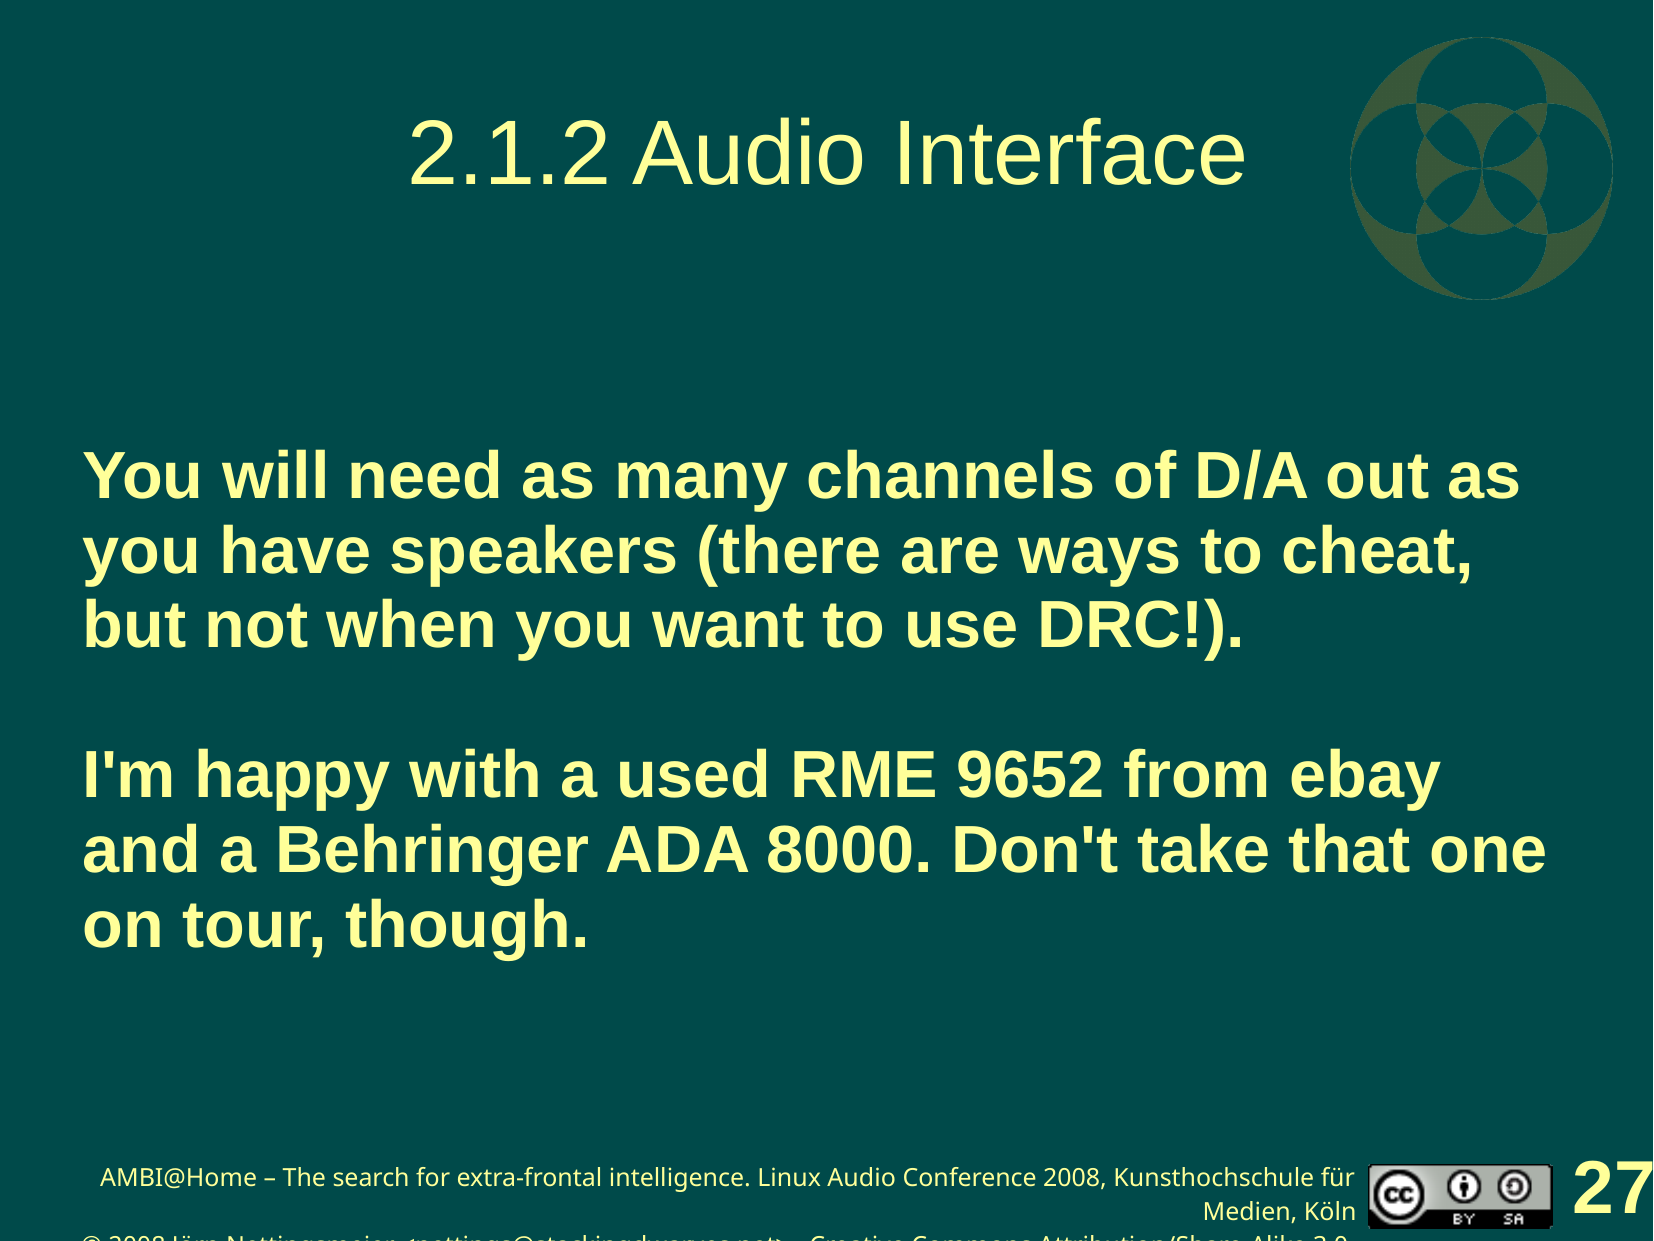

# 2.1.2 Audio Interface
You will need as many channels of D/A out as you have speakers (there are ways to cheat, but not when you want to use DRC!).
I'm happy with a used RME 9652 from ebay and a Behringer ADA 8000. Don't take that one on tour, though.